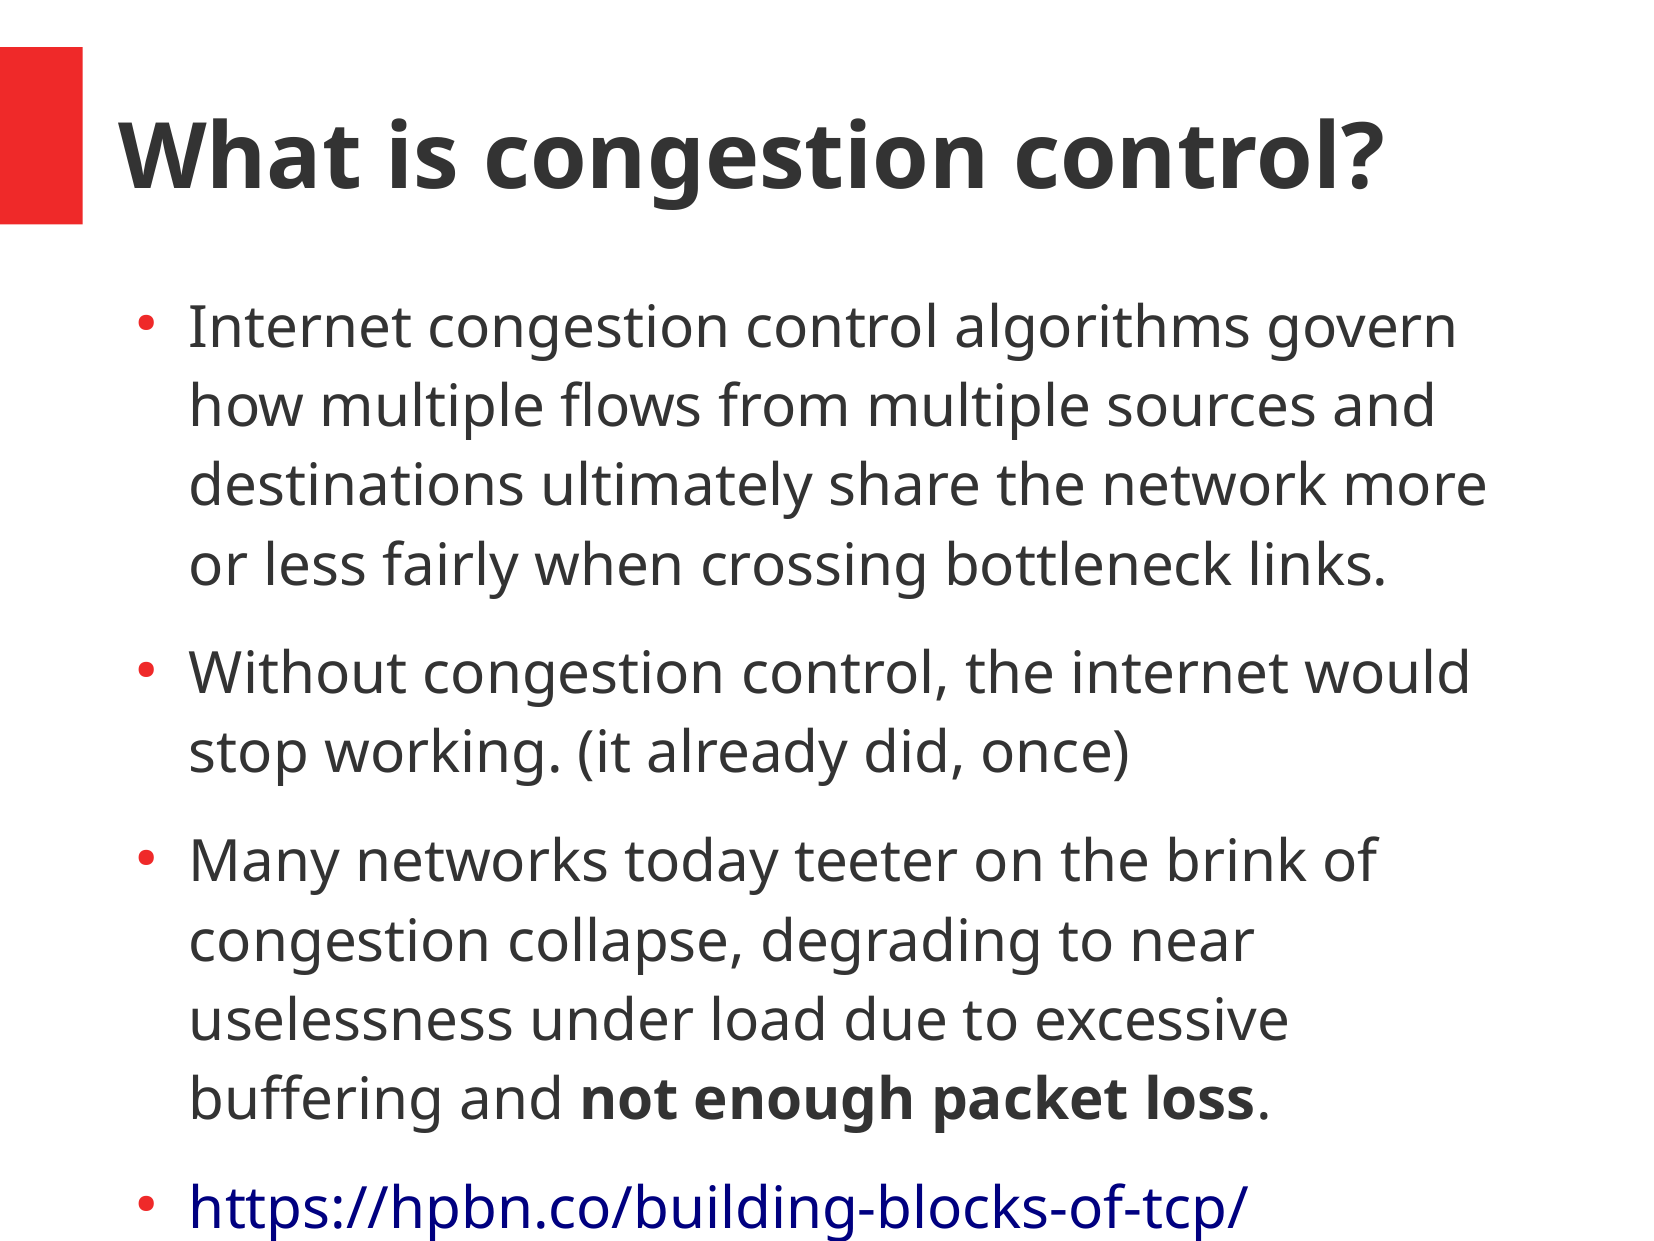

# What is congestion control?
Internet congestion control algorithms govern how multiple flows from multiple sources and destinations ultimately share the network more or less fairly when crossing bottleneck links.
Without congestion control, the internet would stop working. (it already did, once)
Many networks today teeter on the brink of congestion collapse, degrading to near uselessness under load due to excessive buffering and not enough packet loss.
https://hpbn.co/building-blocks-of-tcp/